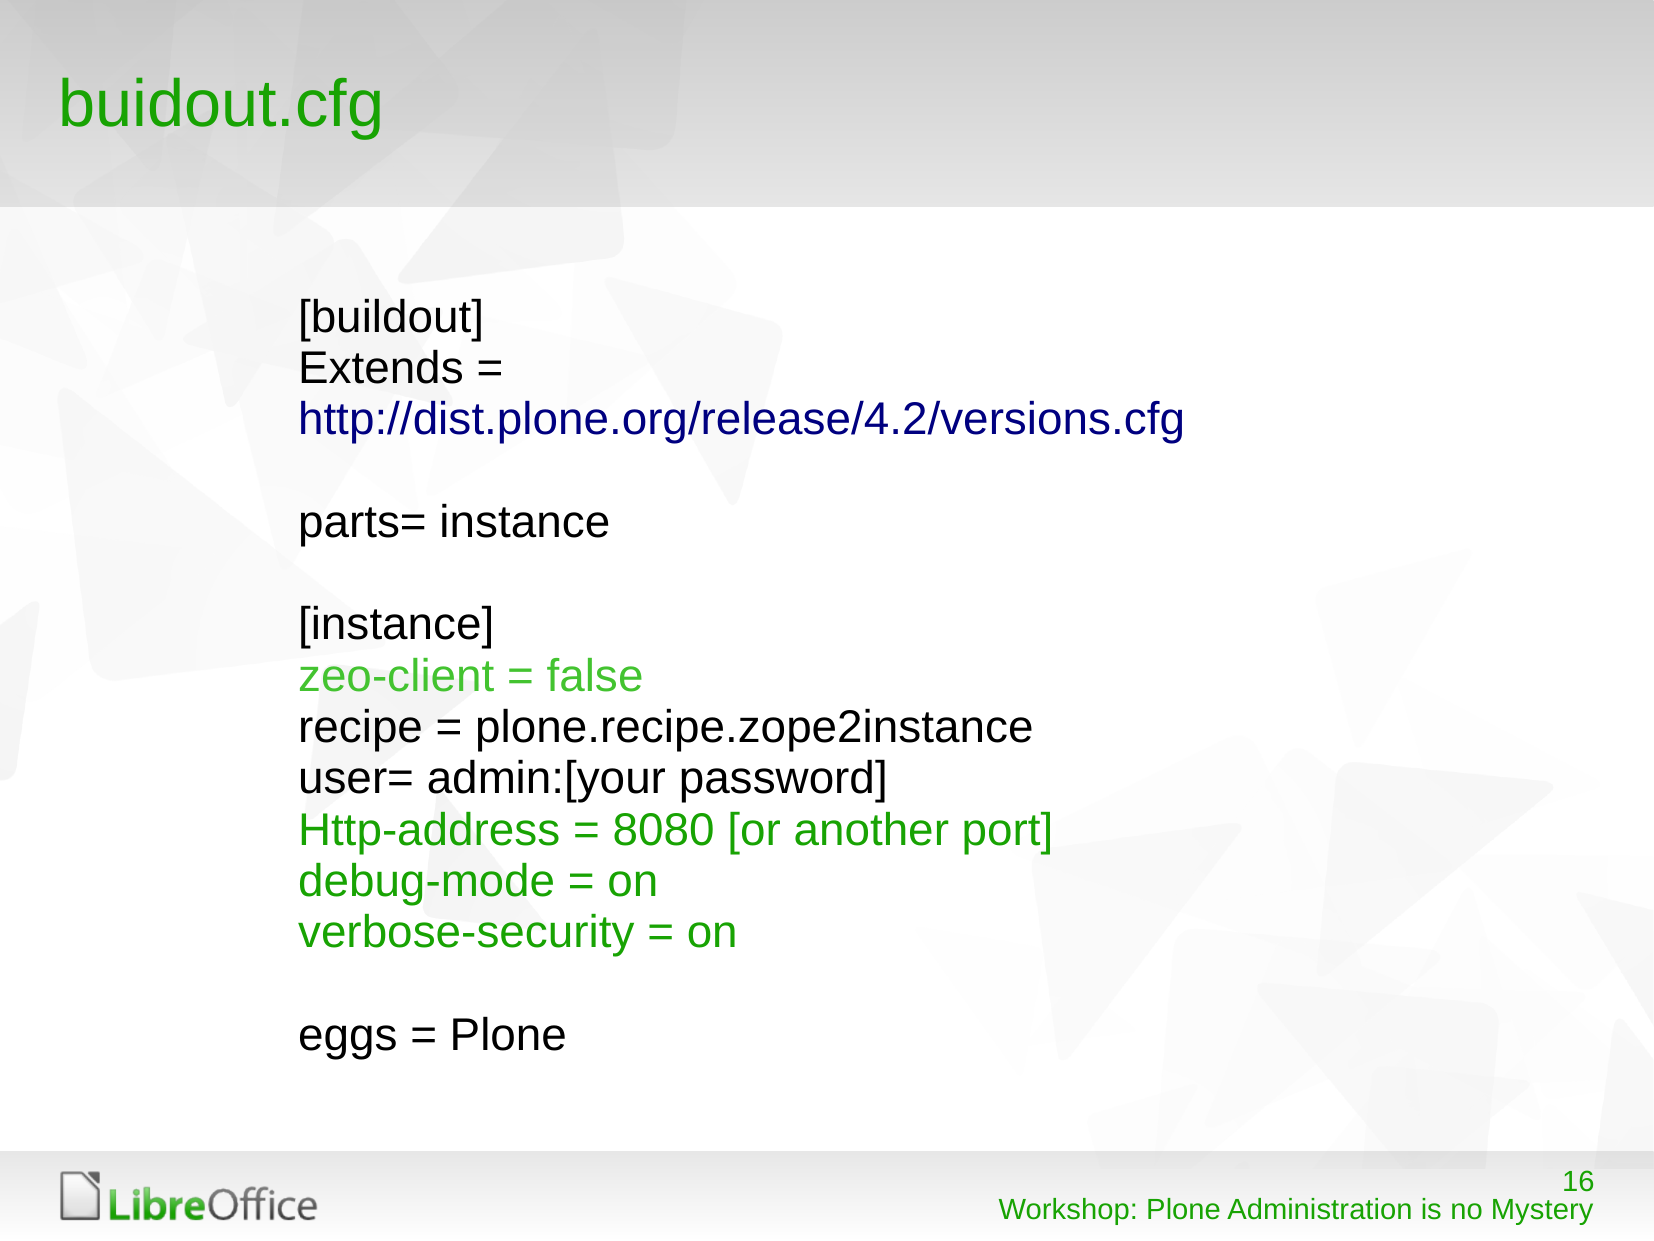

# buidout.cfg
[buildout]
Extends = http://dist.plone.org/release/4.2/versions.cfg
parts= instance
[instance]
zeo-client = false
recipe = plone.recipe.zope2instance
user= admin:[your password]
Http-address = 8080 [or another port]
debug-mode = on
verbose-security = on
eggs = Plone
16
Workshop: Plone Administration is no Mystery